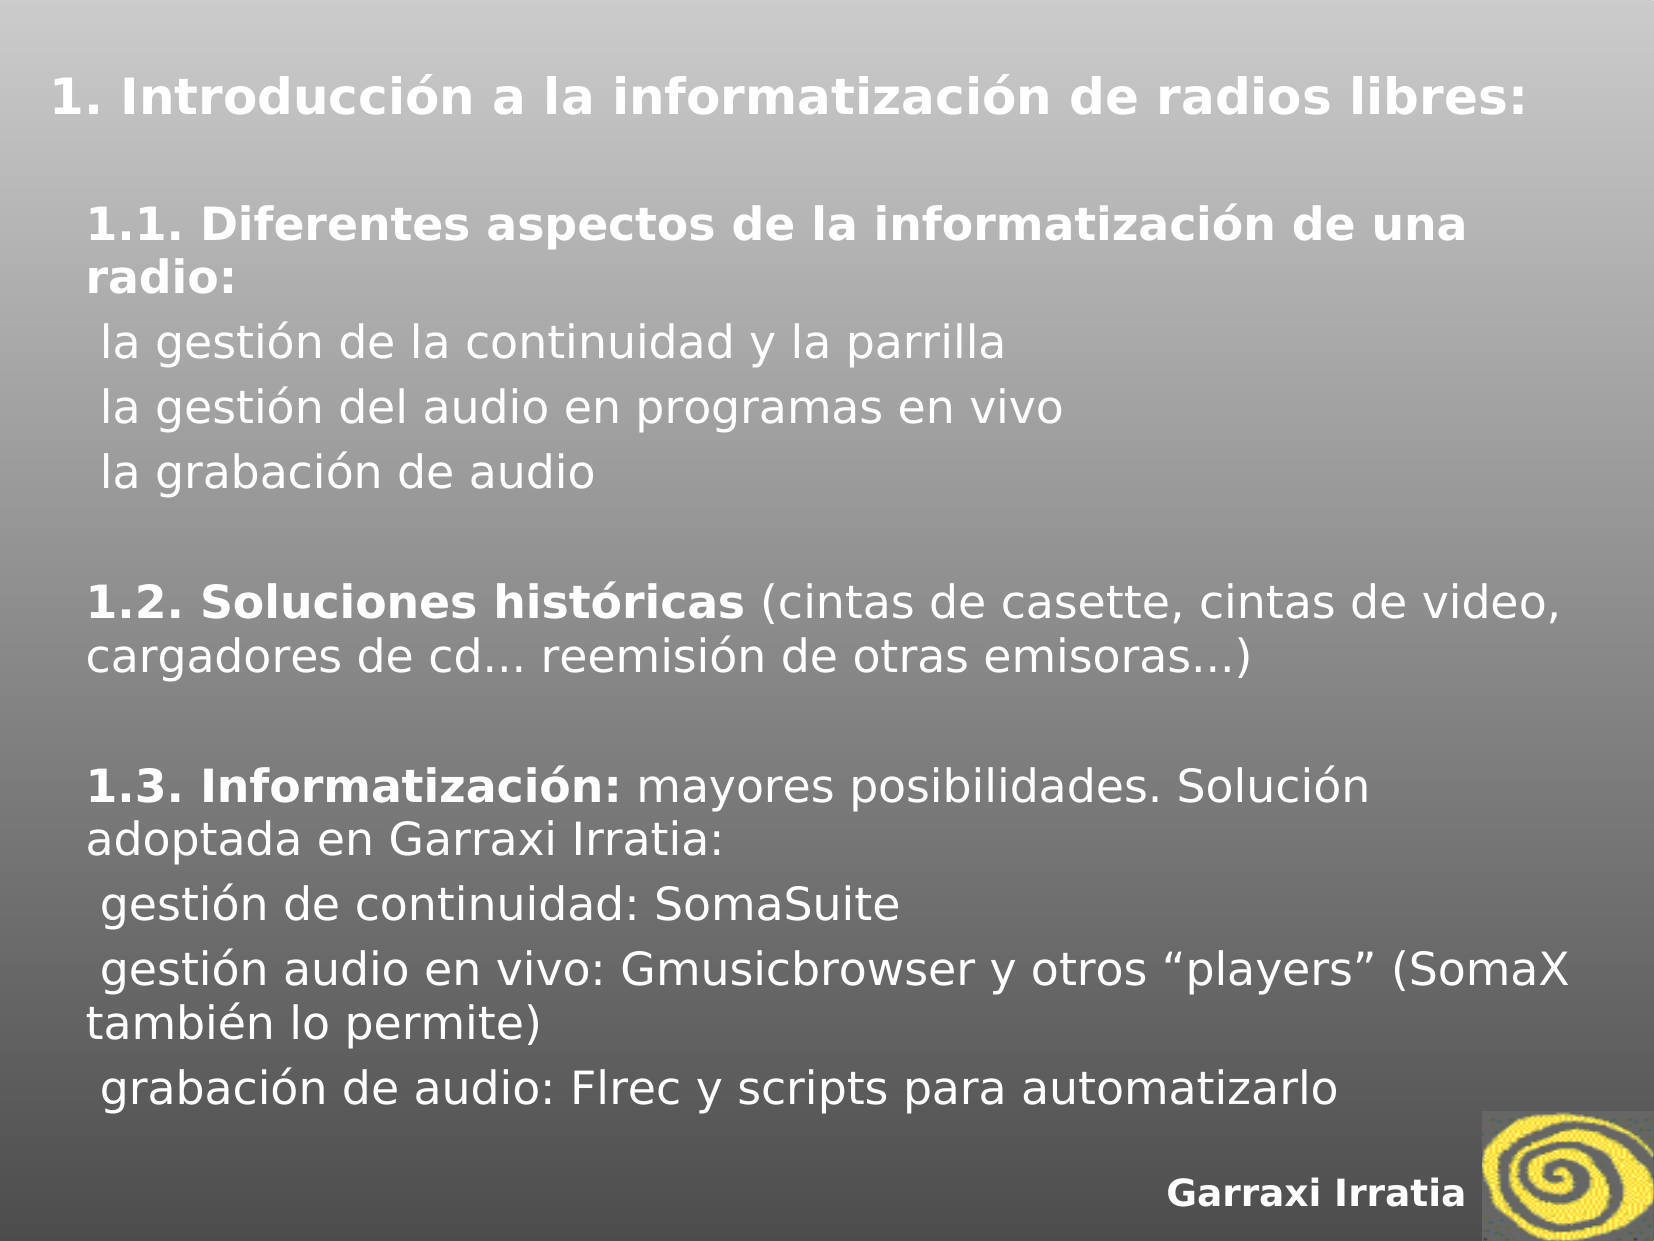

1. Introducción a la informatización de radios libres:
1.1. Diferentes aspectos de la informatización de una radio:
 la gestión de la continuidad y la parrilla
 la gestión del audio en programas en vivo
 la grabación de audio
1.2. Soluciones históricas (cintas de casette, cintas de video, cargadores de cd... reemisión de otras emisoras...)
1.3. Informatización: mayores posibilidades. Solución adoptada en Garraxi Irratia:
 gestión de continuidad: SomaSuite
 gestión audio en vivo: Gmusicbrowser y otros “players” (SomaX también lo permite)
 grabación de audio: Flrec y scripts para automatizarlo